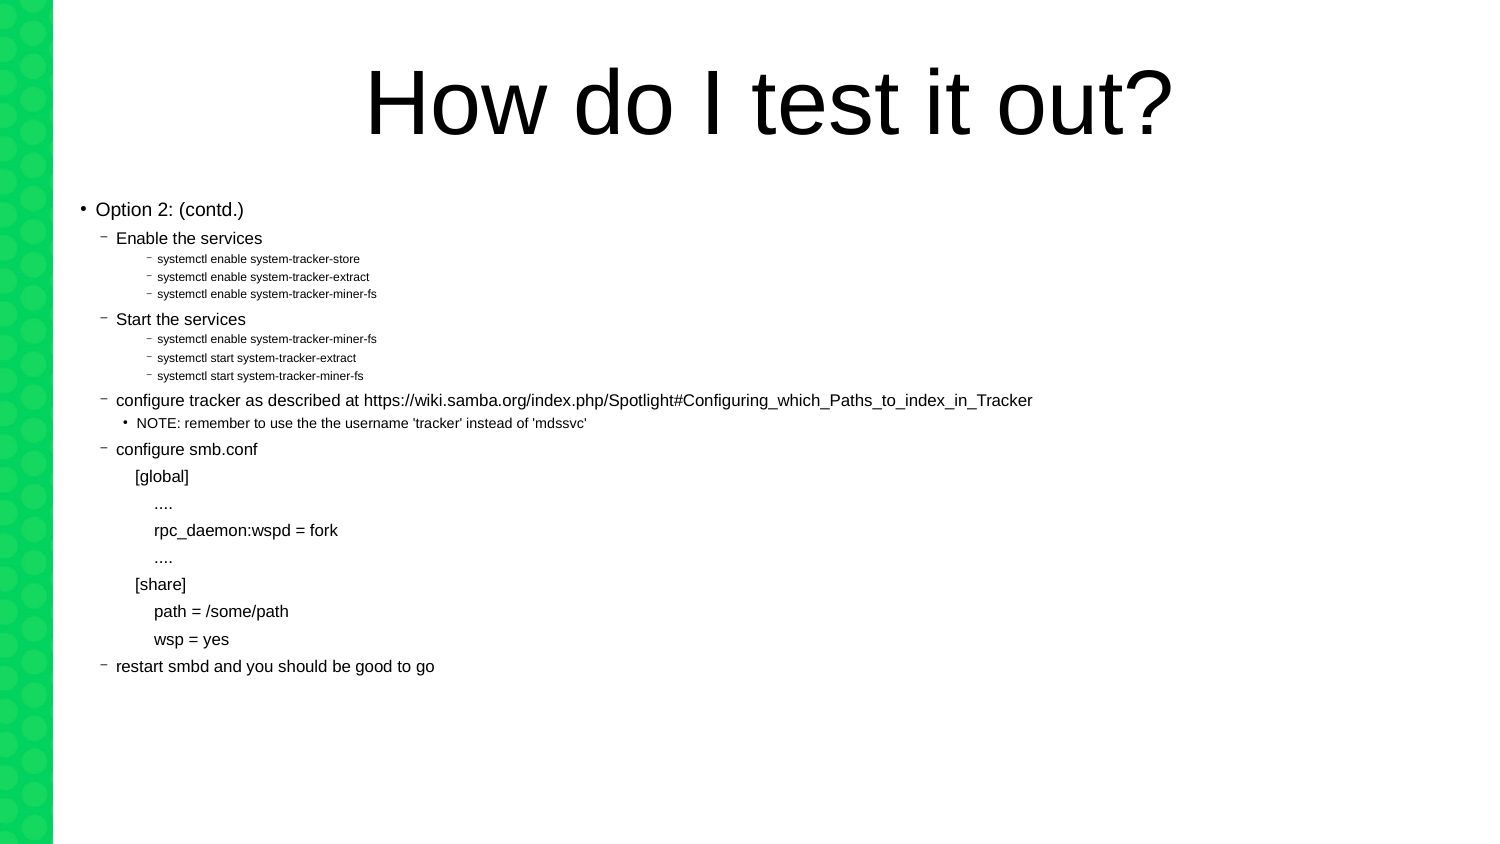

How do I test it out?
# Option 2: (contd.)
Enable the services
systemctl enable system-tracker-store
systemctl enable system-tracker-extract
systemctl enable system-tracker-miner-fs
Start the services
systemctl enable system-tracker-miner-fs
systemctl start system-tracker-extract
systemctl start system-tracker-miner-fs
configure tracker as described at https://wiki.samba.org/index.php/Spotlight#Configuring_which_Paths_to_index_in_Tracker
NOTE: remember to use the the username 'tracker' instead of 'mdssvc'
configure smb.conf
 [global]
 ....
 rpc_daemon:wspd = fork
 ....
 [share]
 path = /some/path
 wsp = yes
restart smbd and you should be good to go